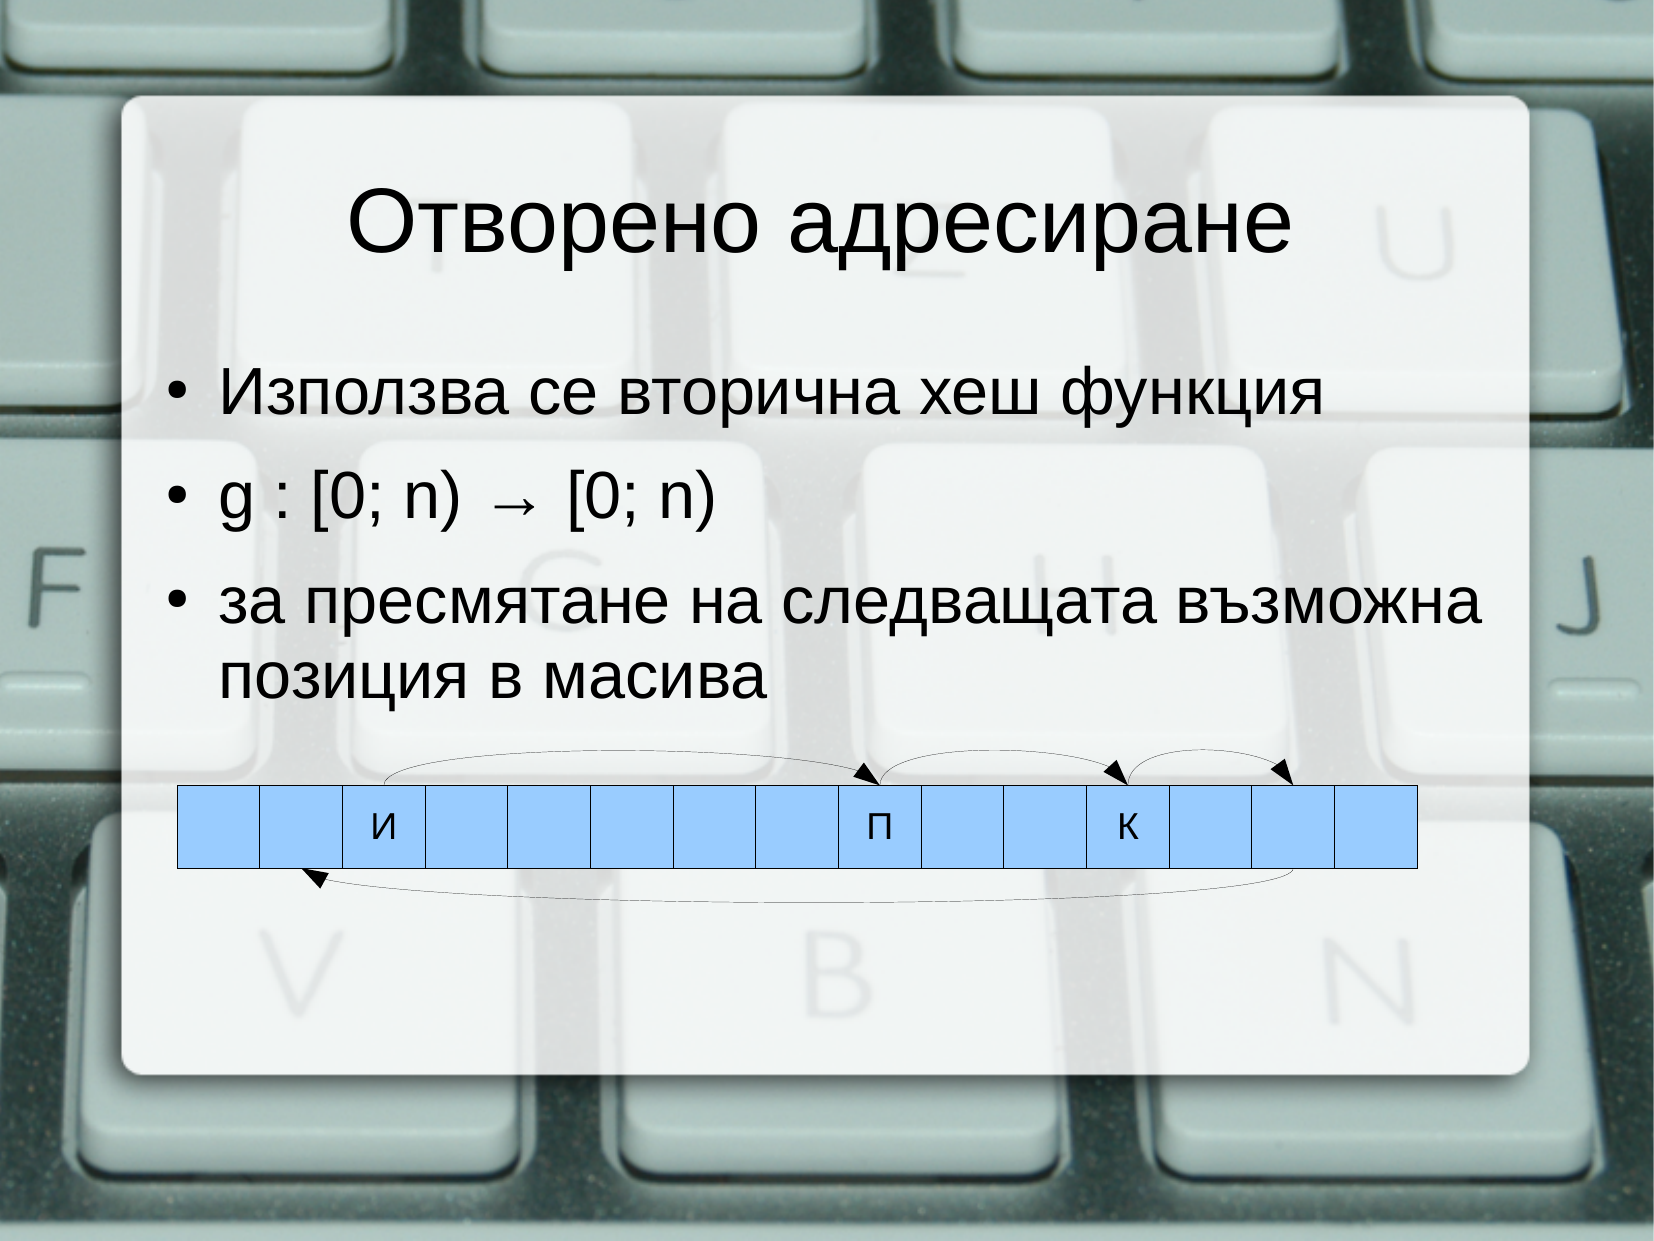

# Отворено адресиране
Използва се вторична хеш функция
g : [0; n) → [0; n)
за пресмятане на следващата възможна позиция в масива
И
П
К